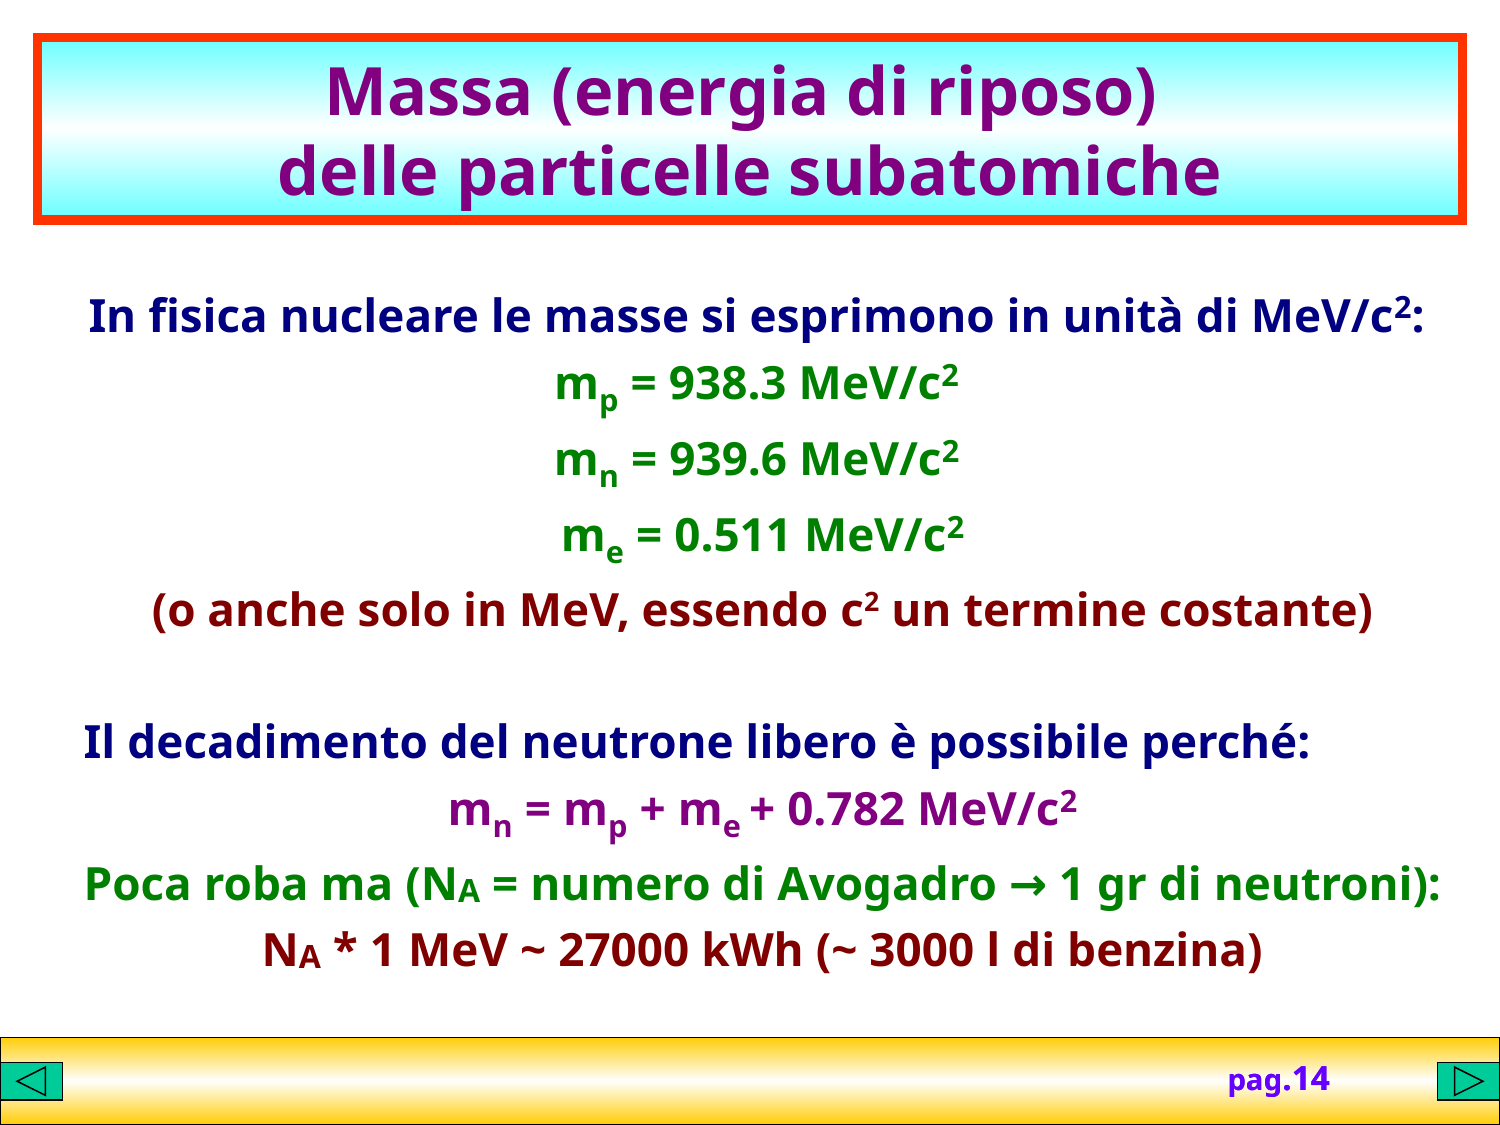

# Massa (energia di riposo) delle particelle subatomiche
In fisica nucleare le masse si esprimono in unità di MeV/c2:
mp = 938.3 MeV/c2
mn = 939.6 MeV/c2
me = 0.511 MeV/c2
(o anche solo in MeV, essendo c2 un termine costante)
Il decadimento del neutrone libero è possibile perché:
mn = mp + me + 0.782 MeV/c2
Poca roba ma (NA = numero di Avogadro → 1 gr di neutroni):
NA * 1 MeV ~ 27000 kWh (~ 3000 l di benzina)
pag.
14